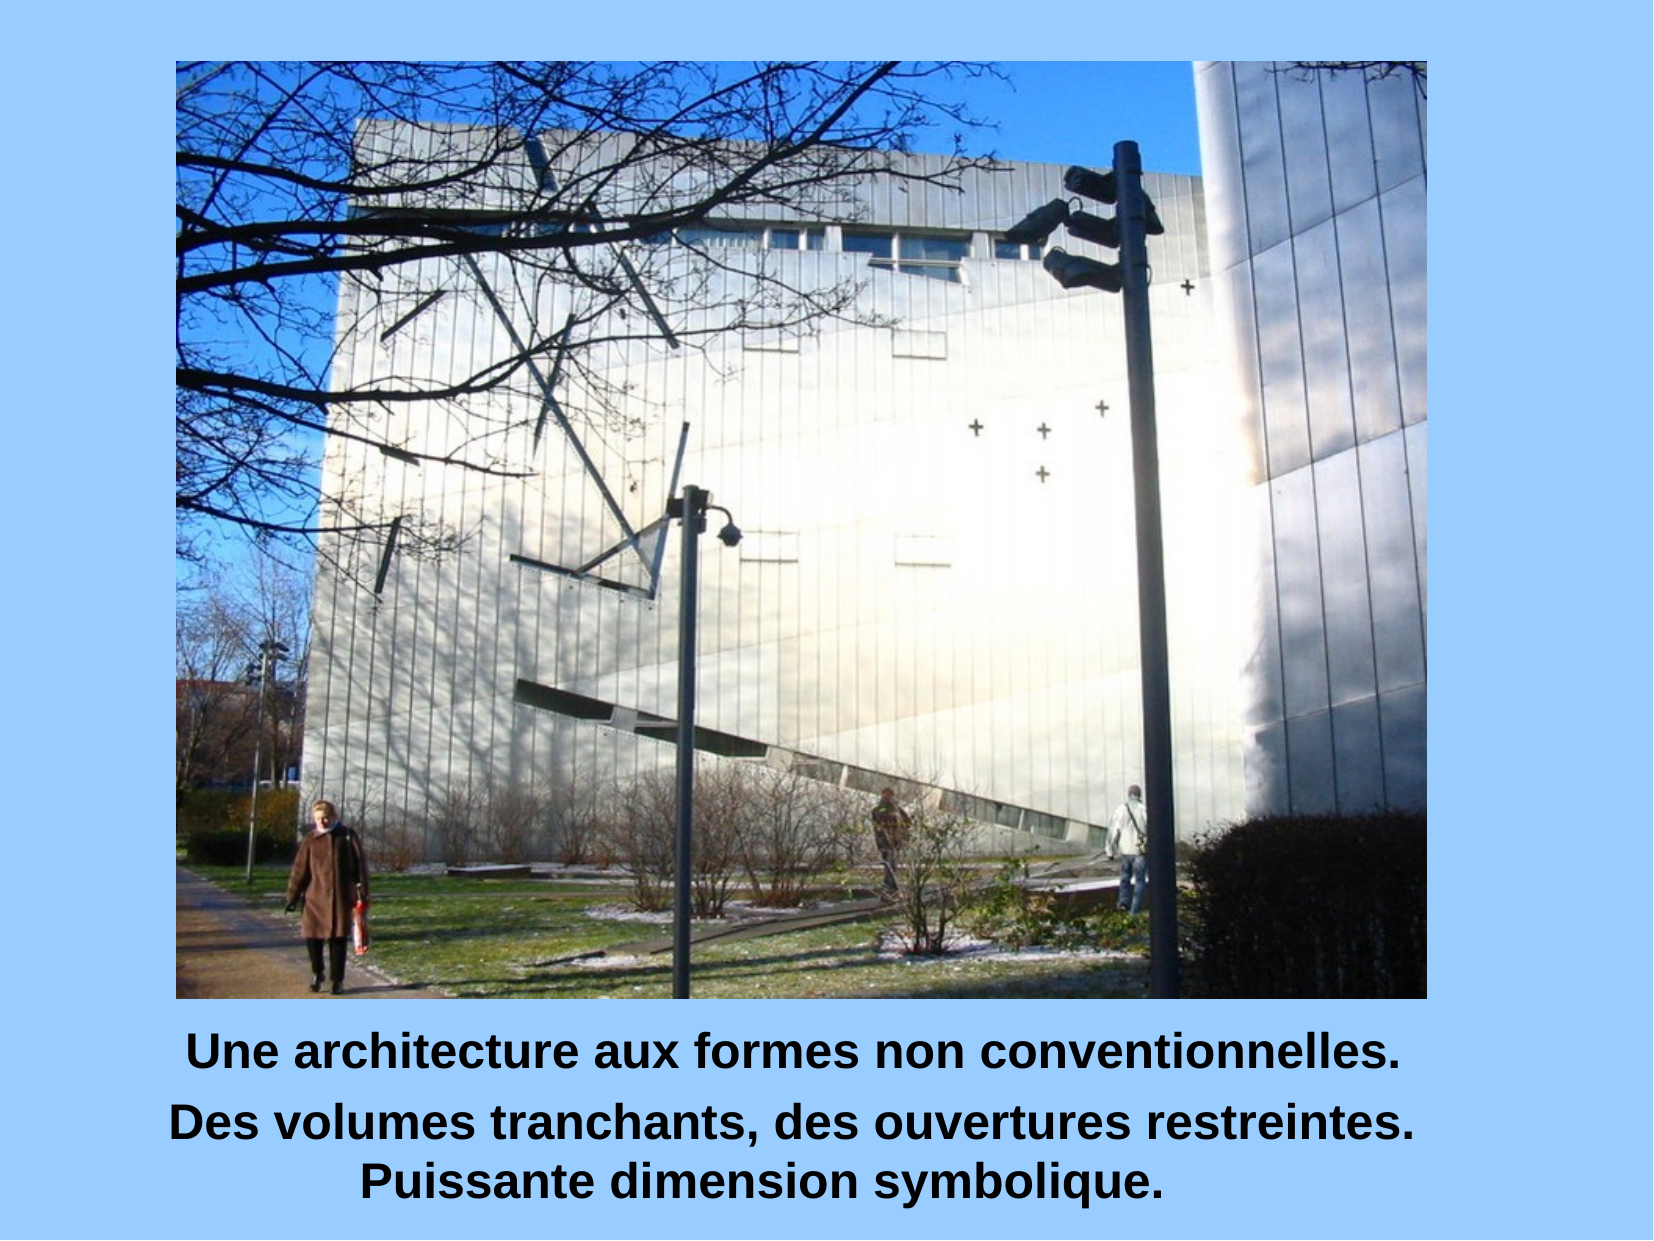

Une architecture aux formes non conventionnelles.
Des volumes tranchants, des ouvertures restreintes.
Puissante dimension symbolique.